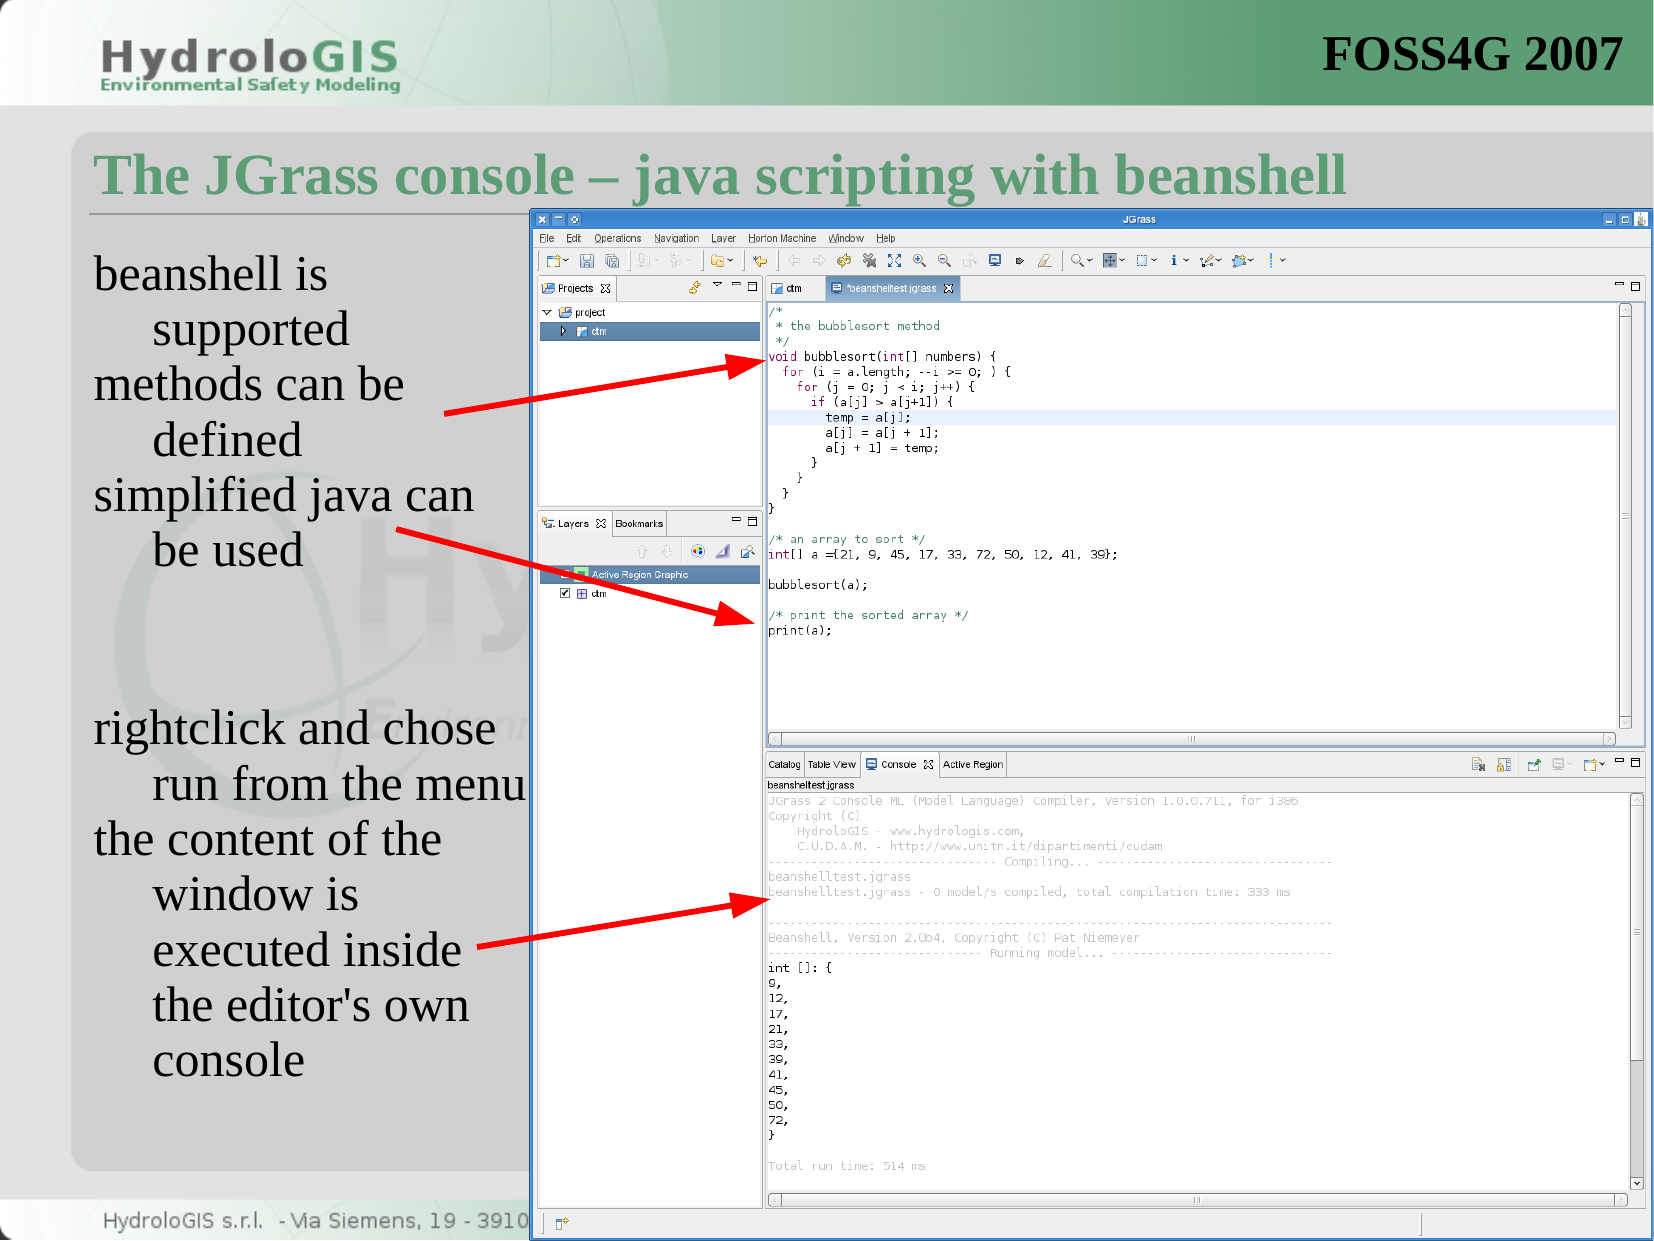

# The JGrass console – java scripting with beanshell
beanshell is supported
methods can be defined
simplified java can be used
rightclick and chose run from the menu
the content of the window is executed inside the editor's own console